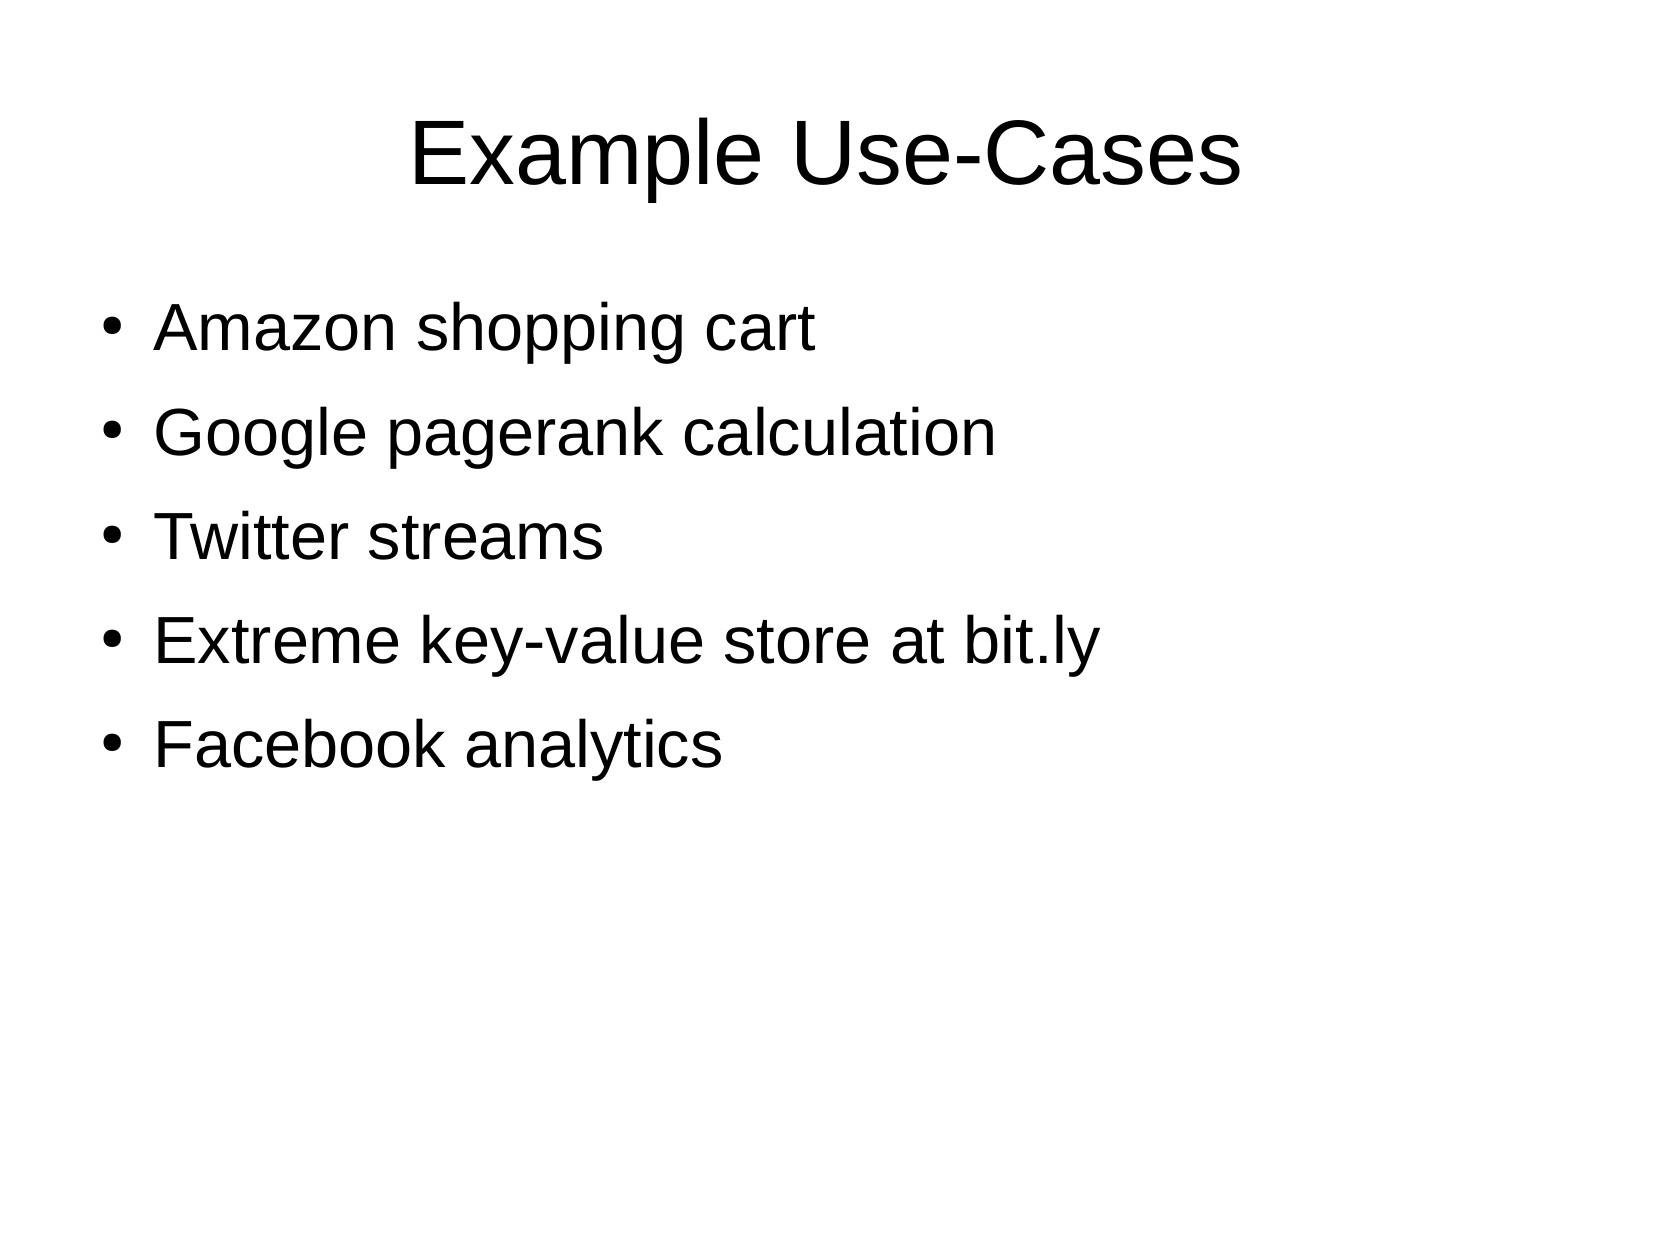

# Example Use-Cases
Amazon shopping cart
Google pagerank calculation
Twitter streams
Extreme key-value store at bit.ly
Facebook analytics